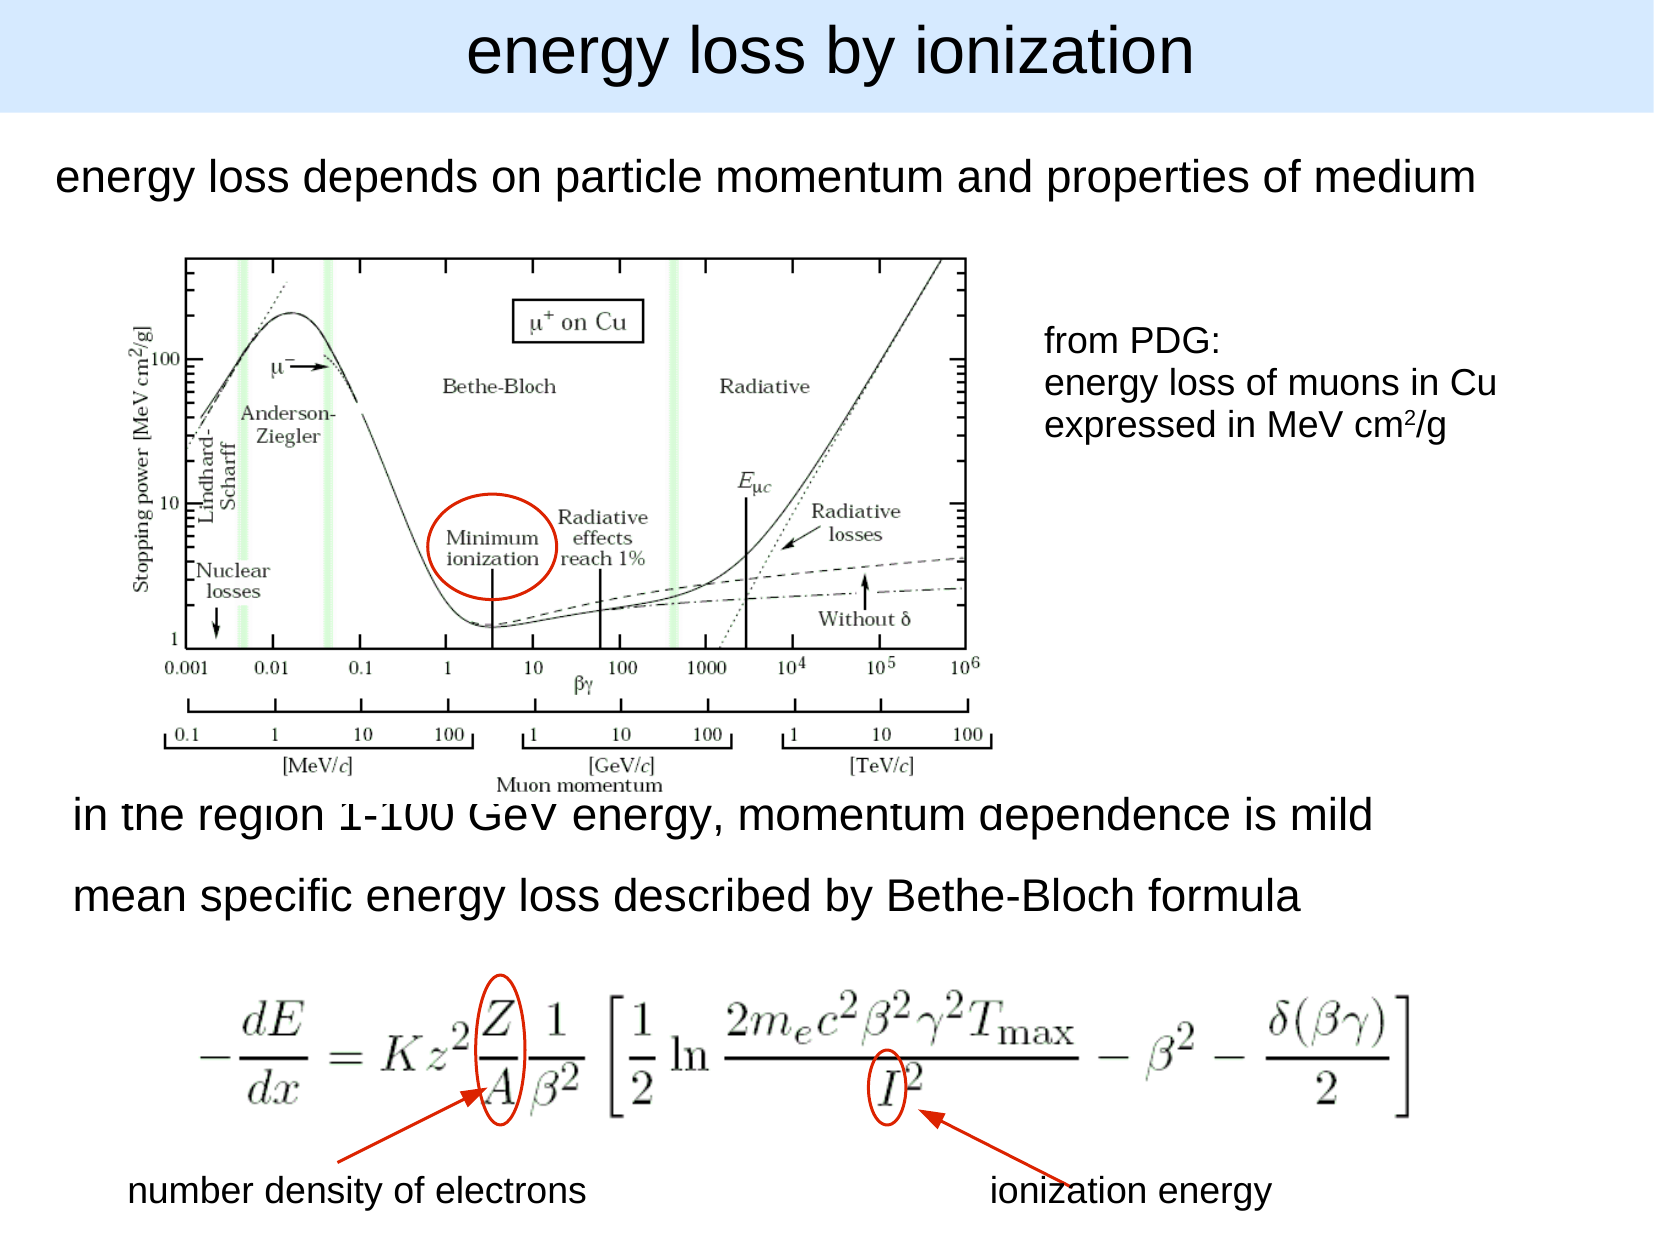

# energy loss by ionization
energy loss depends on particle momentum and properties of medium
from PDG:
energy loss of muons in Cu
expressed in MeV cm2/g
in the region 1-100 GeV energy, momentum dependence is mild
mean specific energy loss described by Bethe-Bloch formula
number density of electrons
ionization energy